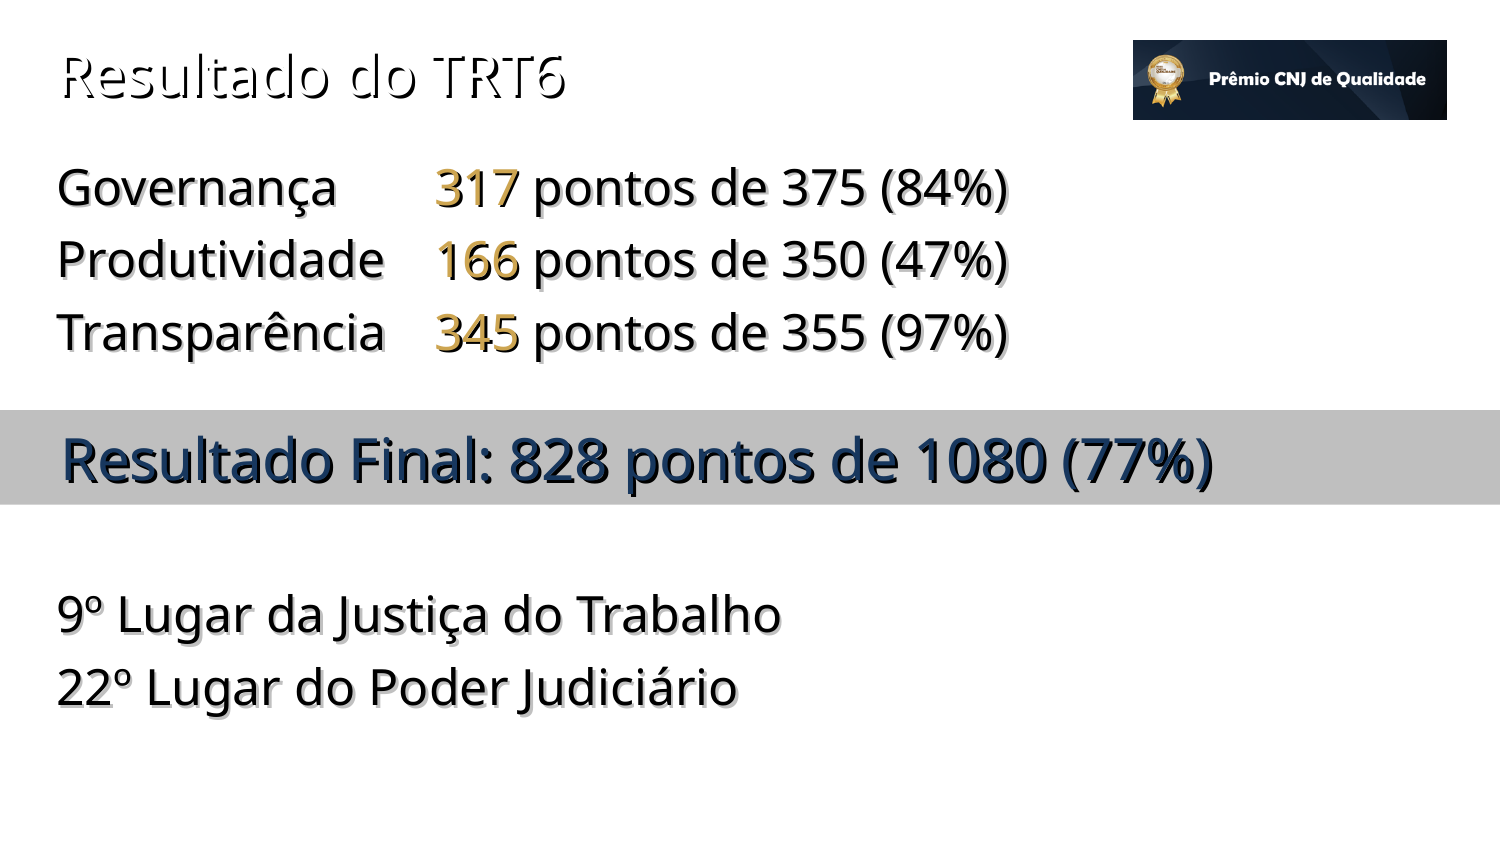

Resultado do TRT6
# Governança
Produtividade
Transparência
317 pontos de 375 (84%)
166 pontos de 350 (47%)
345 pontos de 355 (97%)
 Resultado Final: 828 pontos de 1080 (77%)
9º Lugar da Justiça do Trabalho
22º Lugar do Poder Judiciário